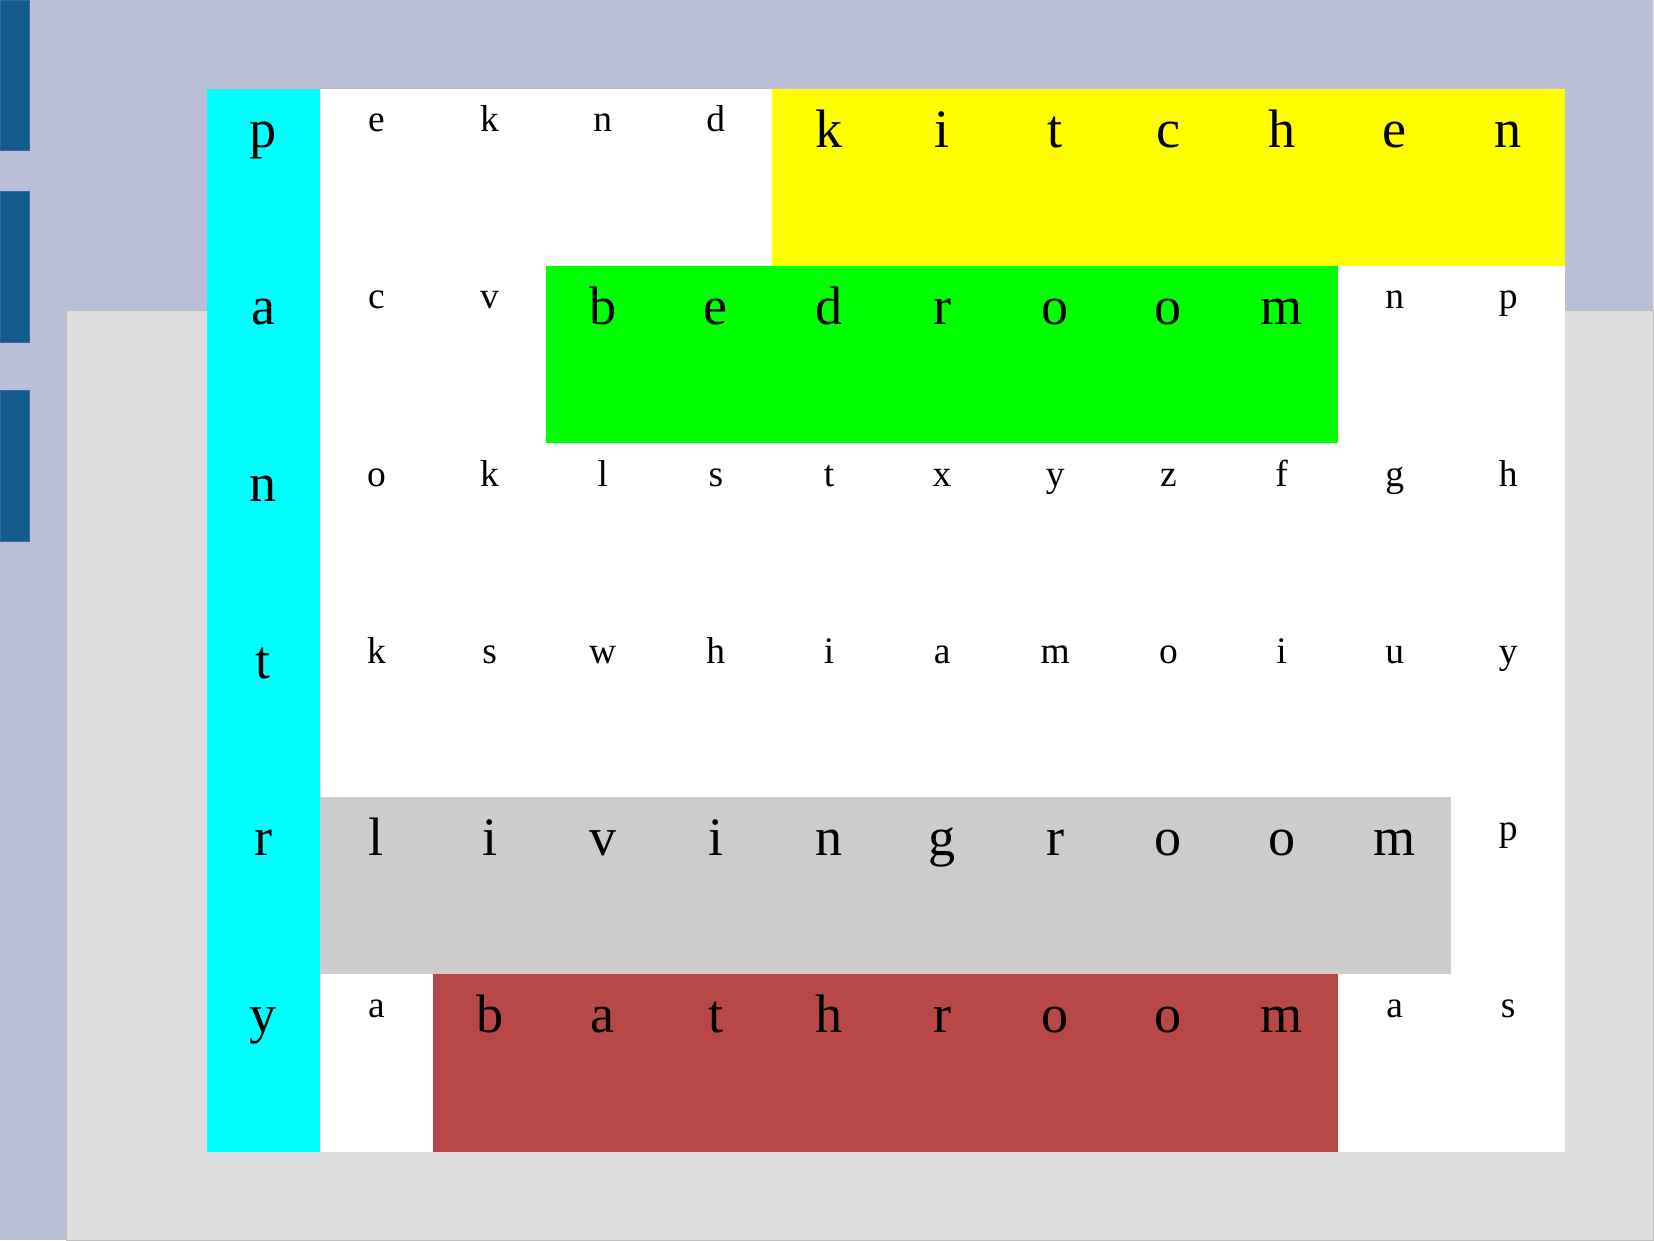

| p | e | k | n | d | k | i | t | c | h | e | n |
| --- | --- | --- | --- | --- | --- | --- | --- | --- | --- | --- | --- |
| a | c | v | b | e | d | r | o | o | m | n | p |
| n | o | k | l | s | t | x | y | z | f | g | h |
| t | k | s | w | h | i | a | m | o | i | u | y |
| r | l | i | v | i | n | g | r | o | o | m | p |
| y | a | b | a | t | h | r | o | o | m | a | s |
#